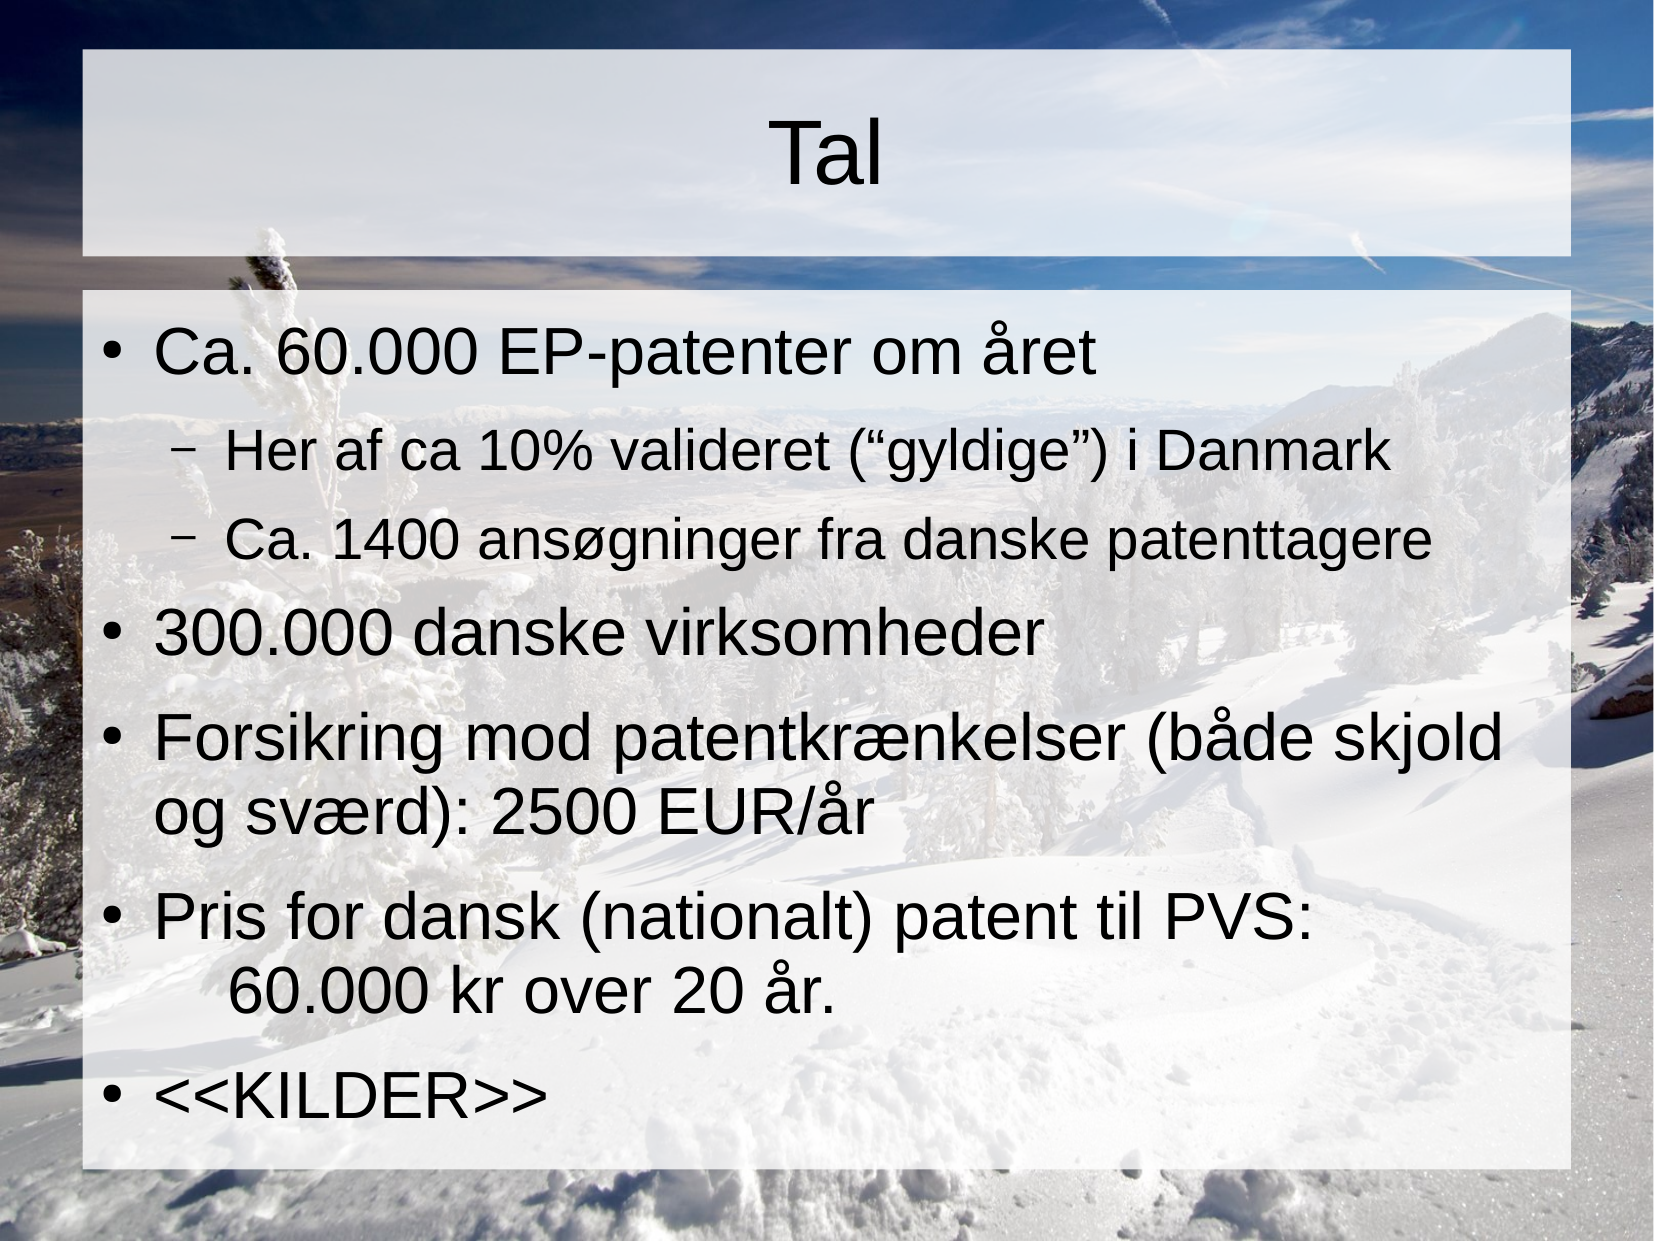

# Tal
Ca. 60.000 EP-patenter om året
Her af ca 10% valideret (“gyldige”) i Danmark
Ca. 1400 ansøgninger fra danske patenttagere
300.000 danske virksomheder
Forsikring mod patentkrænkelser (både skjold og sværd): 2500 EUR/år
Pris for dansk (nationalt) patent til PVS:
	60.000 kr over 20 år.
<<KILDER>>